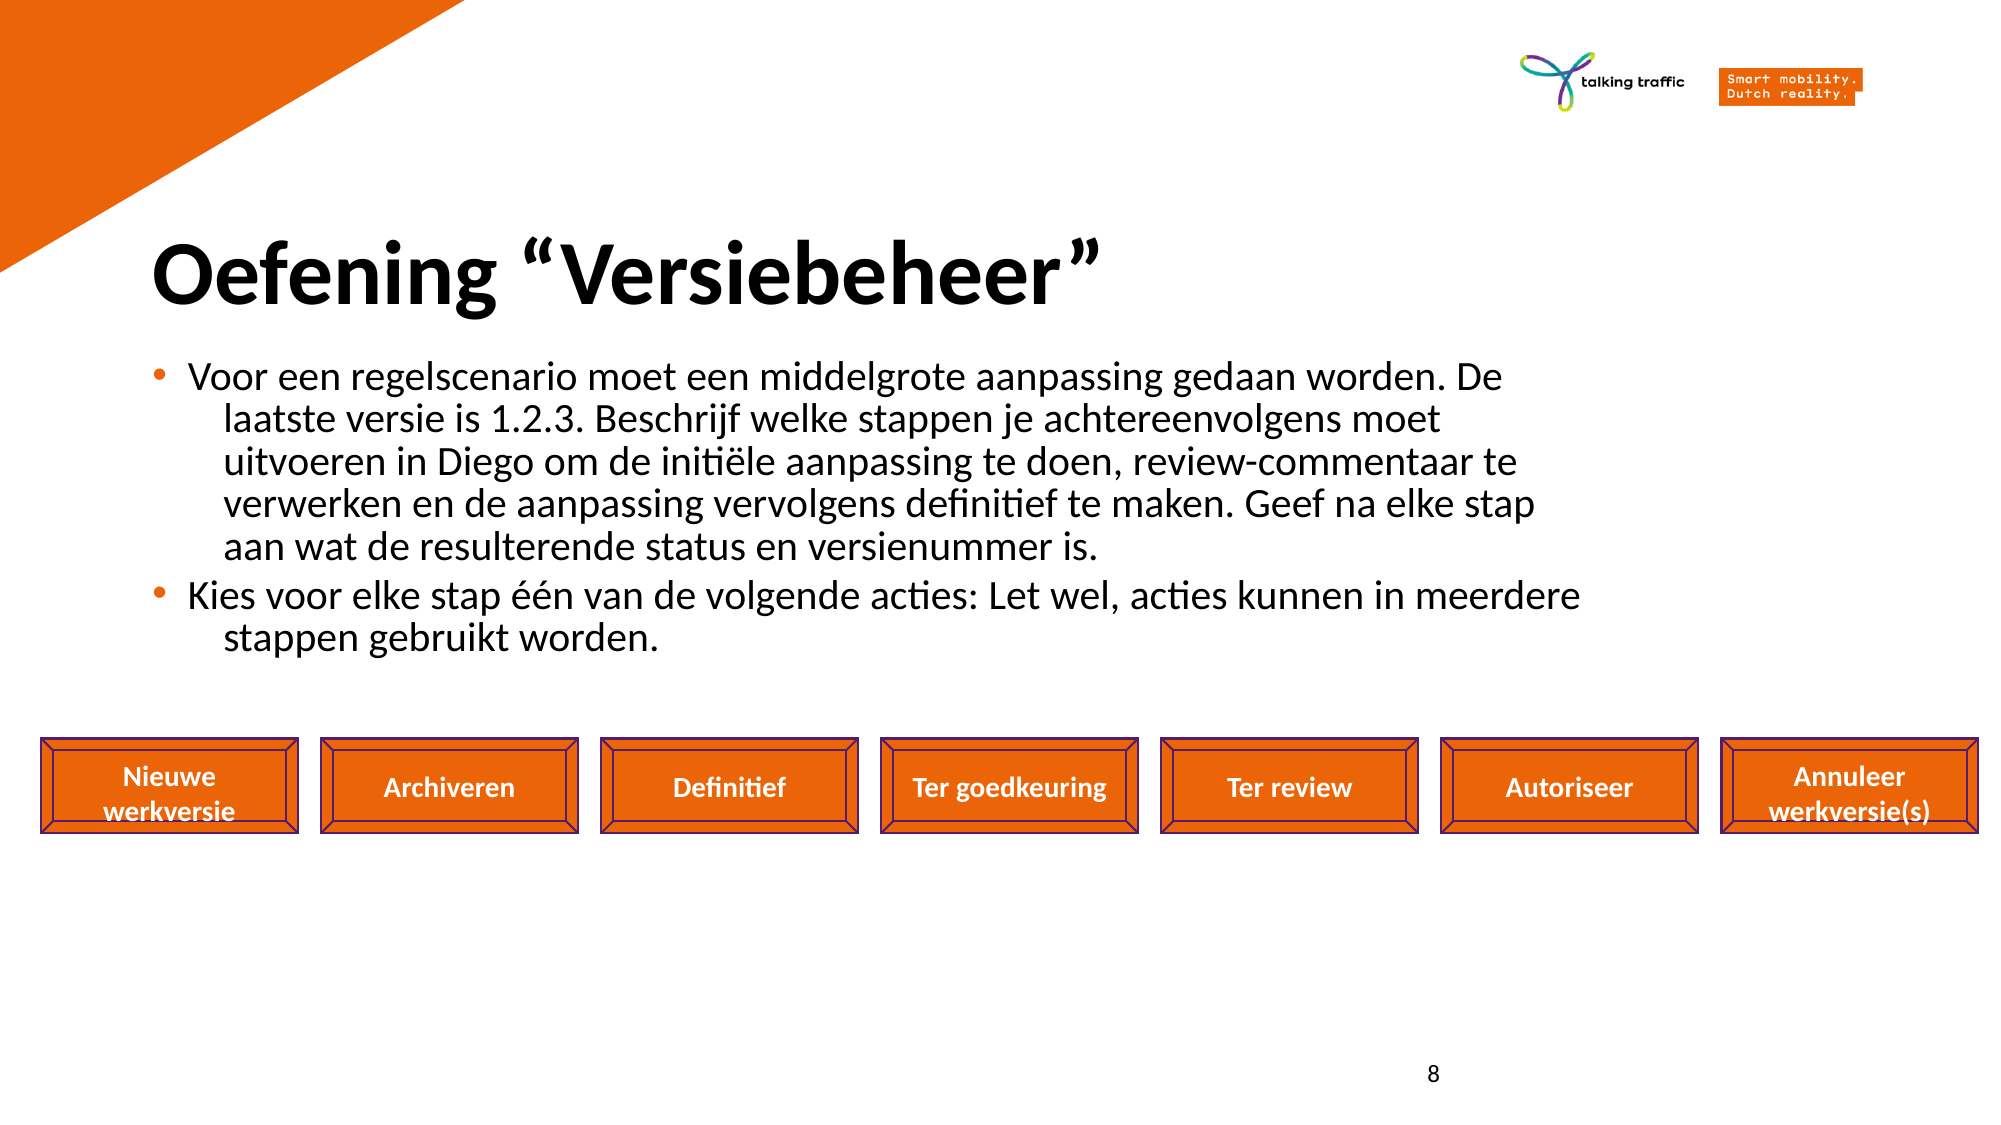

# Oefening “Versiebeheer”
Voor een regelscenario moet een middelgrote aanpassing gedaan worden. De laatste versie is 1.2.3. Beschrijf welke stappen je achtereenvolgens moet uitvoeren in Diego om de initiële aanpassing te doen, review-commentaar te verwerken en de aanpassing vervolgens definitief te maken. Geef na elke stap aan wat de resulterende status en versienummer is.
Kies voor elke stap één van de volgende acties: Let wel, acties kunnen in meerdere stappen gebruikt worden.
Nieuwe werkversie
Archiveren
Definitief
Ter goedkeuring
Ter review
Autoriseer
Annuleer werkversie(s)